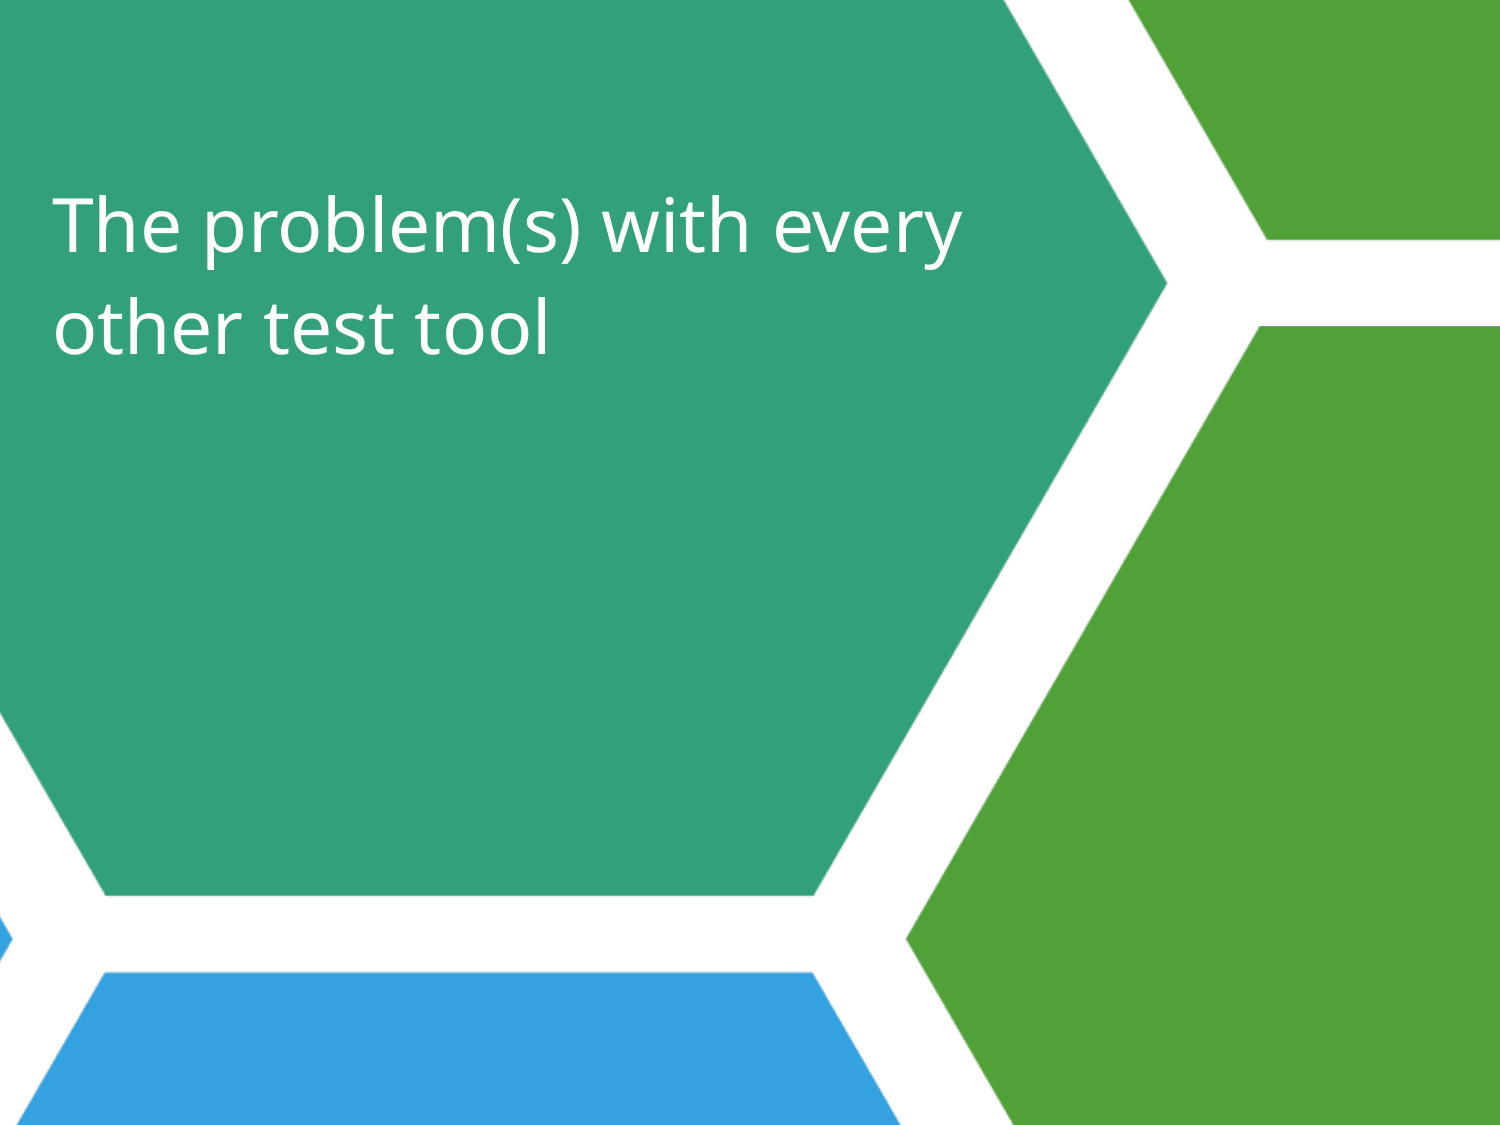

# The problem(s) with every other test tool